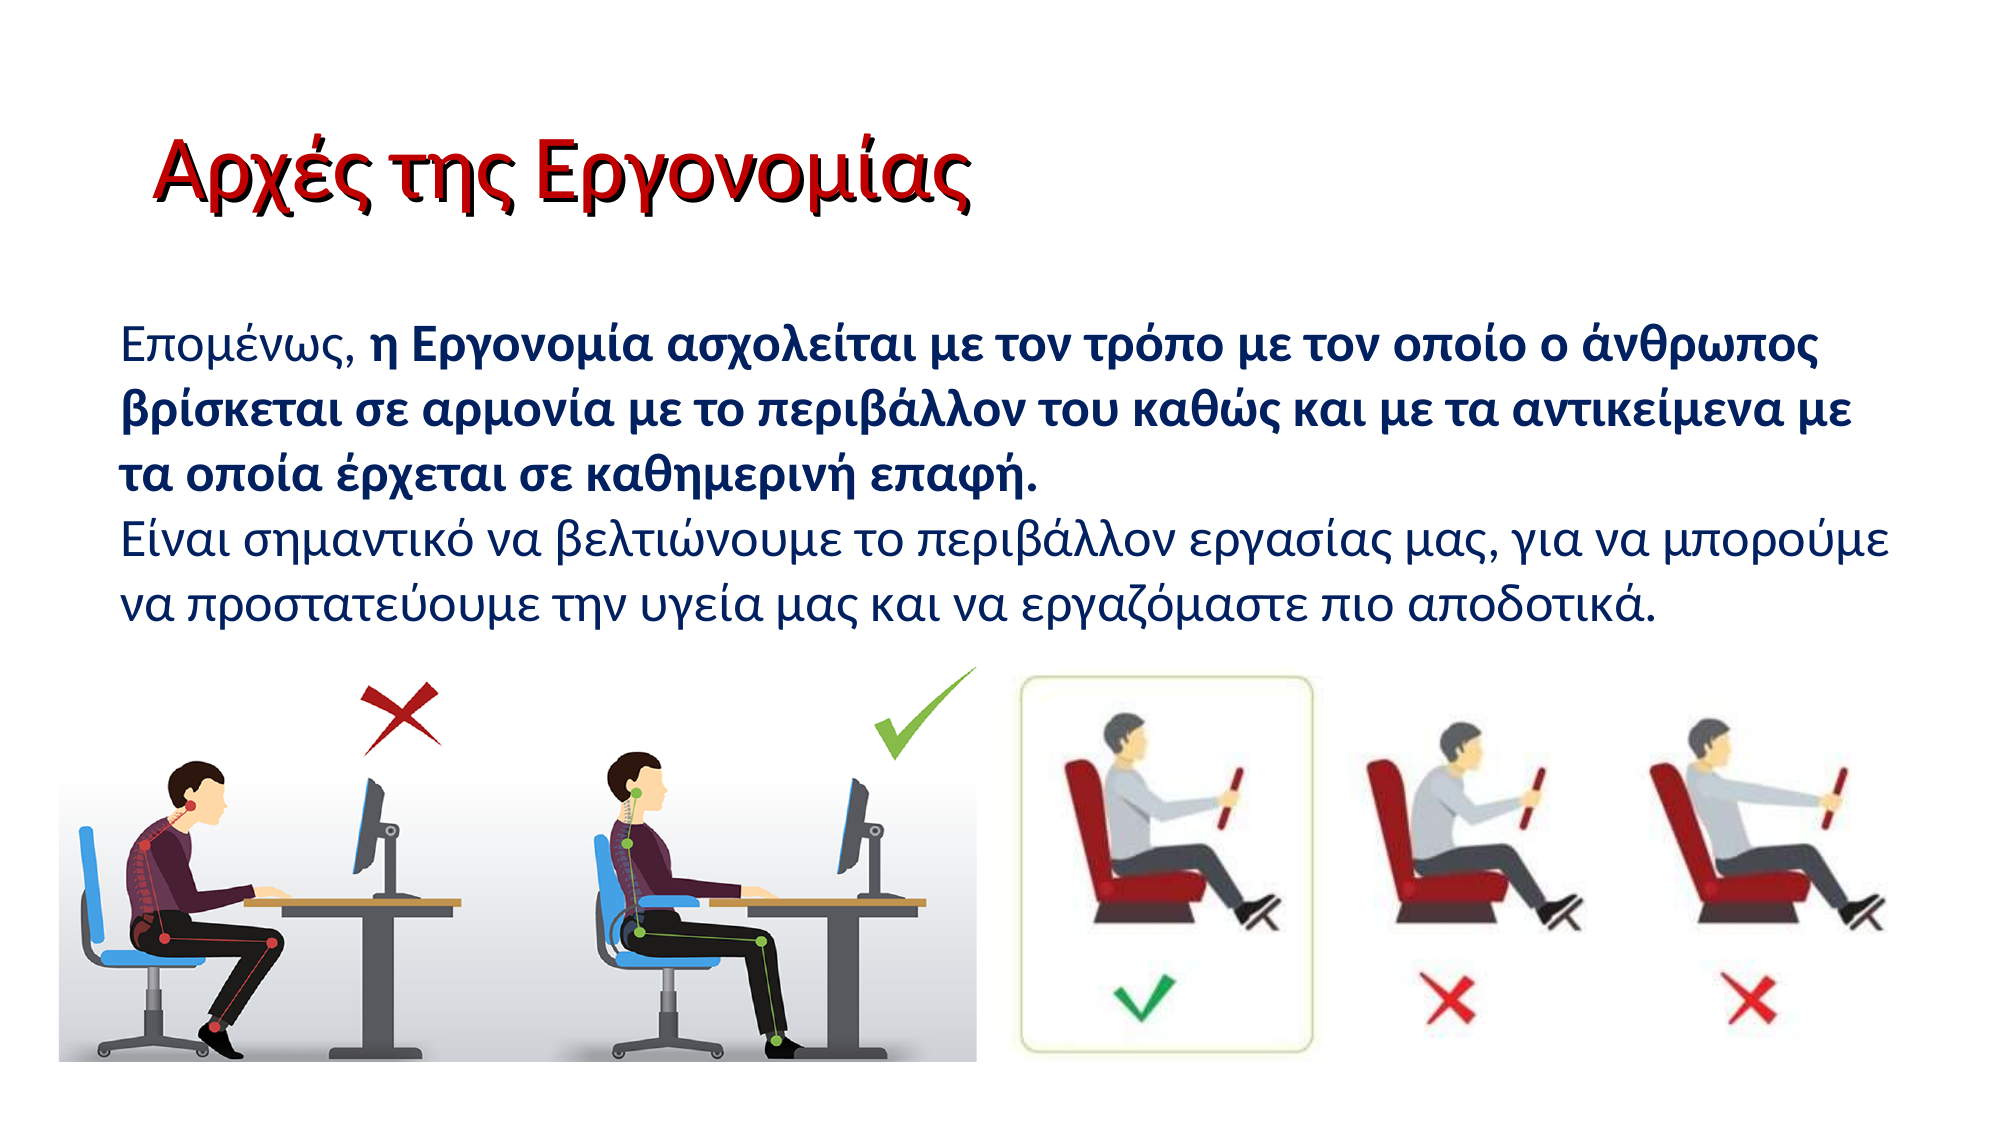

# Αρχές της Εργονομίας
Επομένως, η Εργονομία ασχολείται με τον τρόπο με τον οποίο ο άνθρωπος βρίσκεται σε αρμονία με το περιβάλλον του καθώς και με τα αντικείμενα με τα οποία έρχεται σε καθημερινή επαφή.
Είναι σημαντικό να βελτιώνουμε το περιβάλλον εργασίας μας, για να μπορούμε να προστατεύουμε την υγεία μας και να εργαζόμαστε πιο αποδοτικά.